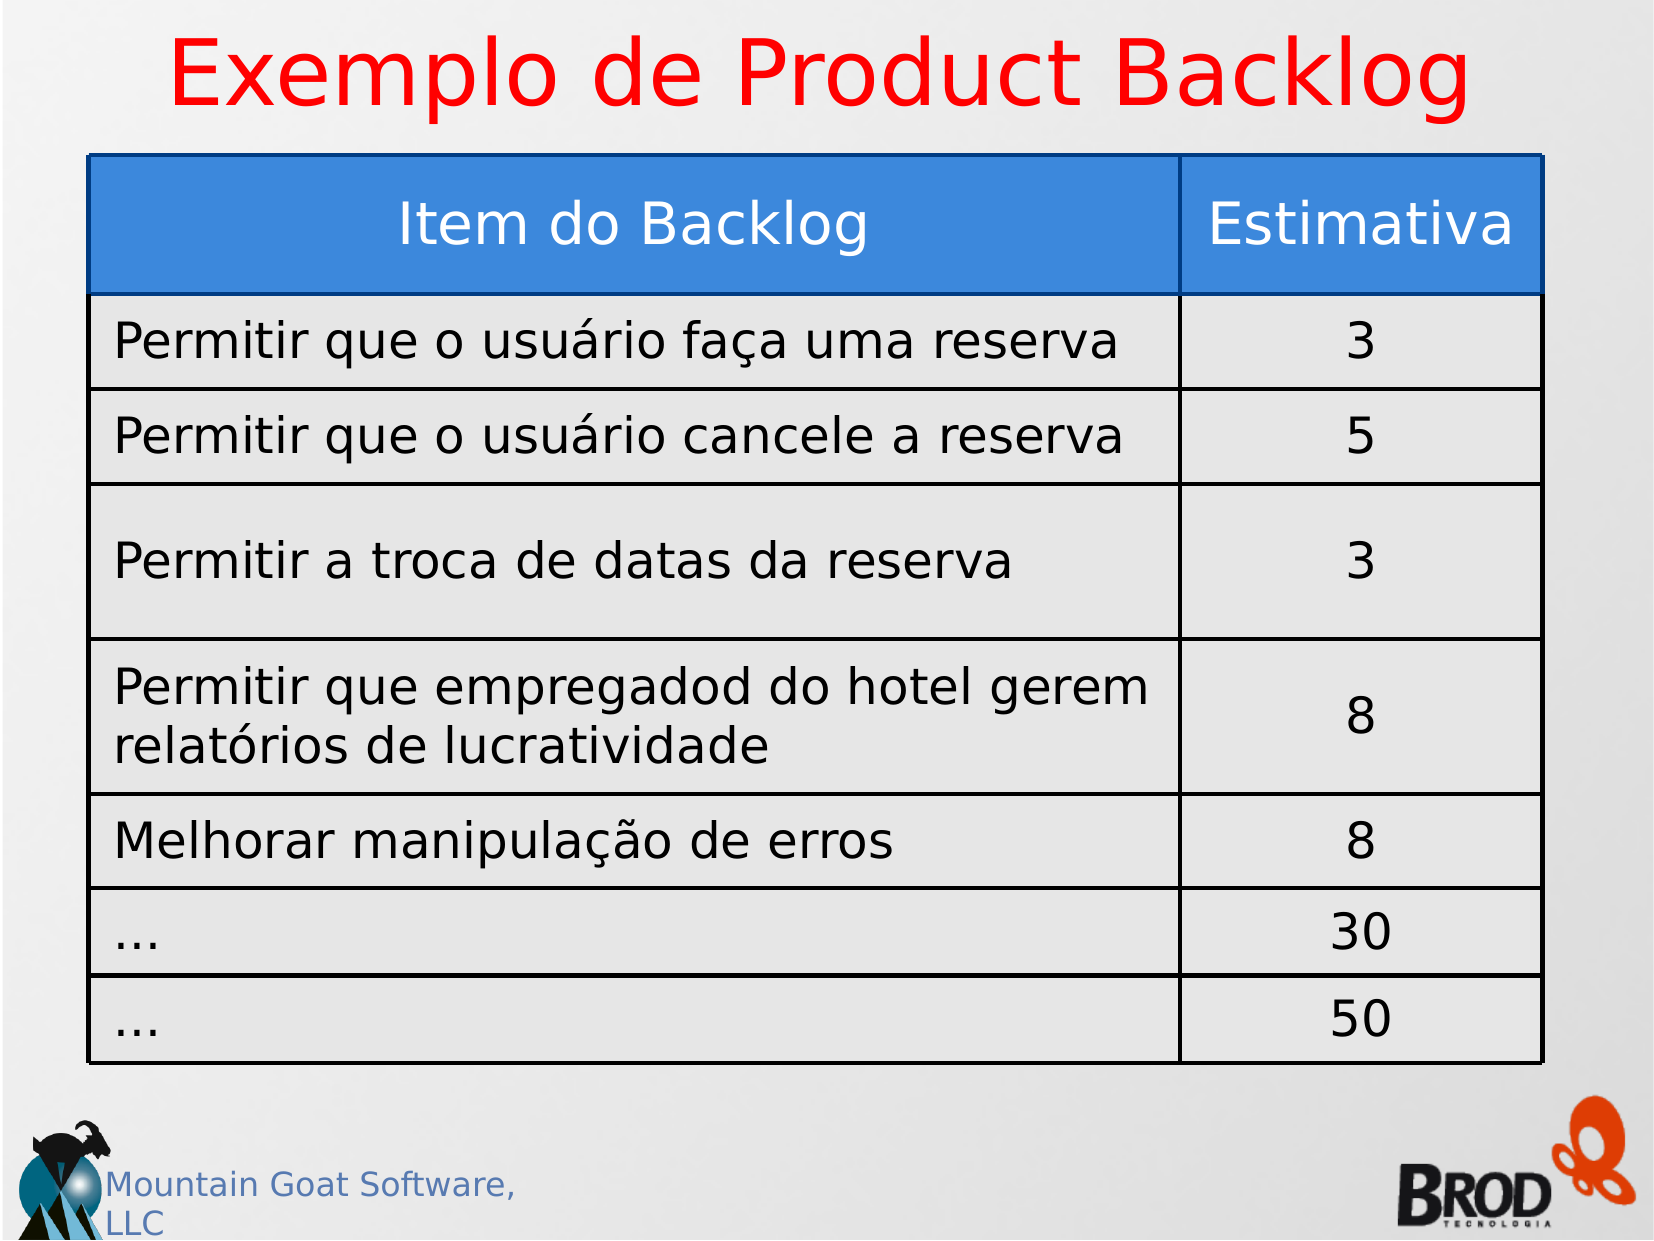

# Exemplo de Product Backlog
Item do Backlog
Estimativa
Permitir que o usuário faça uma reserva
3
Permitir que o usuário cancele a reserva
5
Permitir a troca de datas da reserva
3
Permitir que empregadod do hotel gerem relatórios de lucratividade
8
Melhorar manipulação de erros
8
...
30
...
50